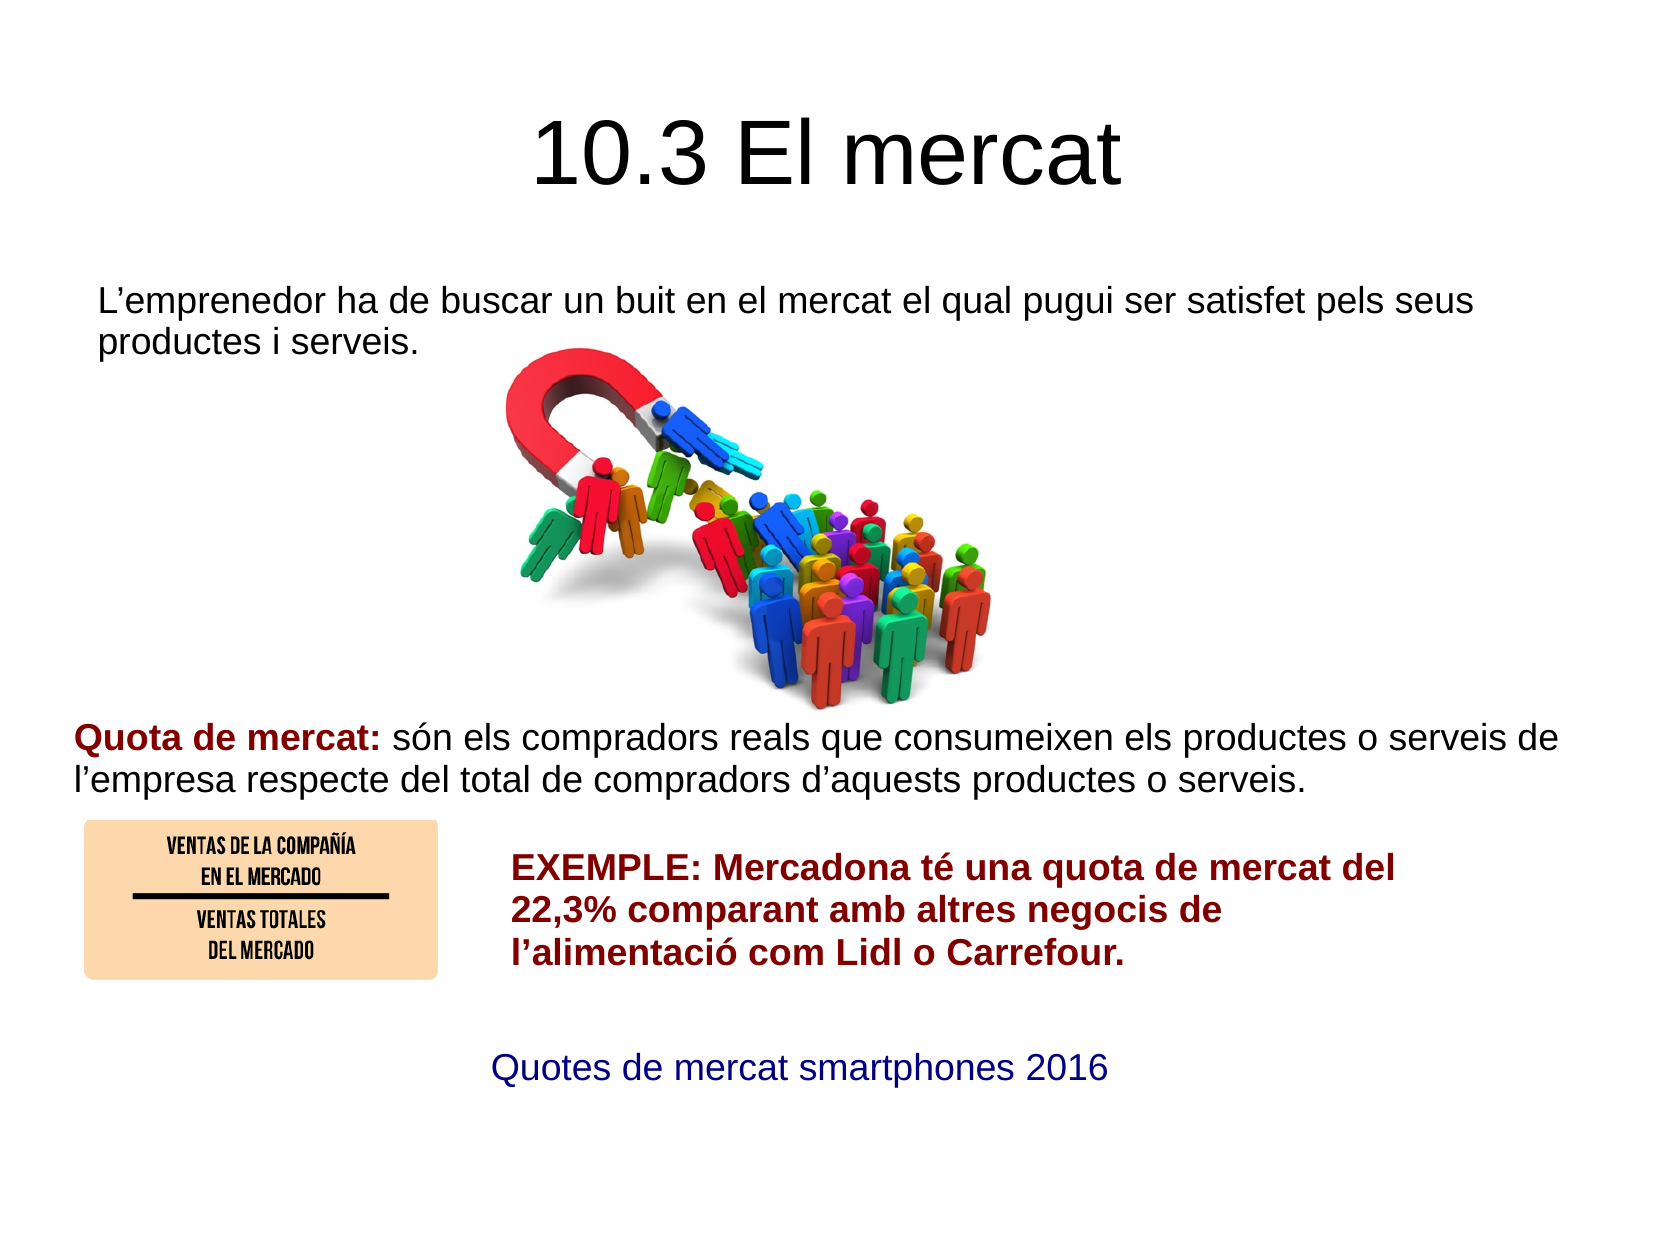

# 10.3 El mercat
L’emprenedor ha de buscar un buit en el mercat el qual pugui ser satisfet pels seus productes i serveis.
Quota de mercat: són els compradors reals que consumeixen els productes o serveis de l’empresa respecte del total de compradors d’aquests productes o serveis.
EXEMPLE: Mercadona té una quota de mercat del 22,3% comparant amb altres negocis de l’alimentació com Lidl o Carrefour.
Quotes de mercat smartphones 2016